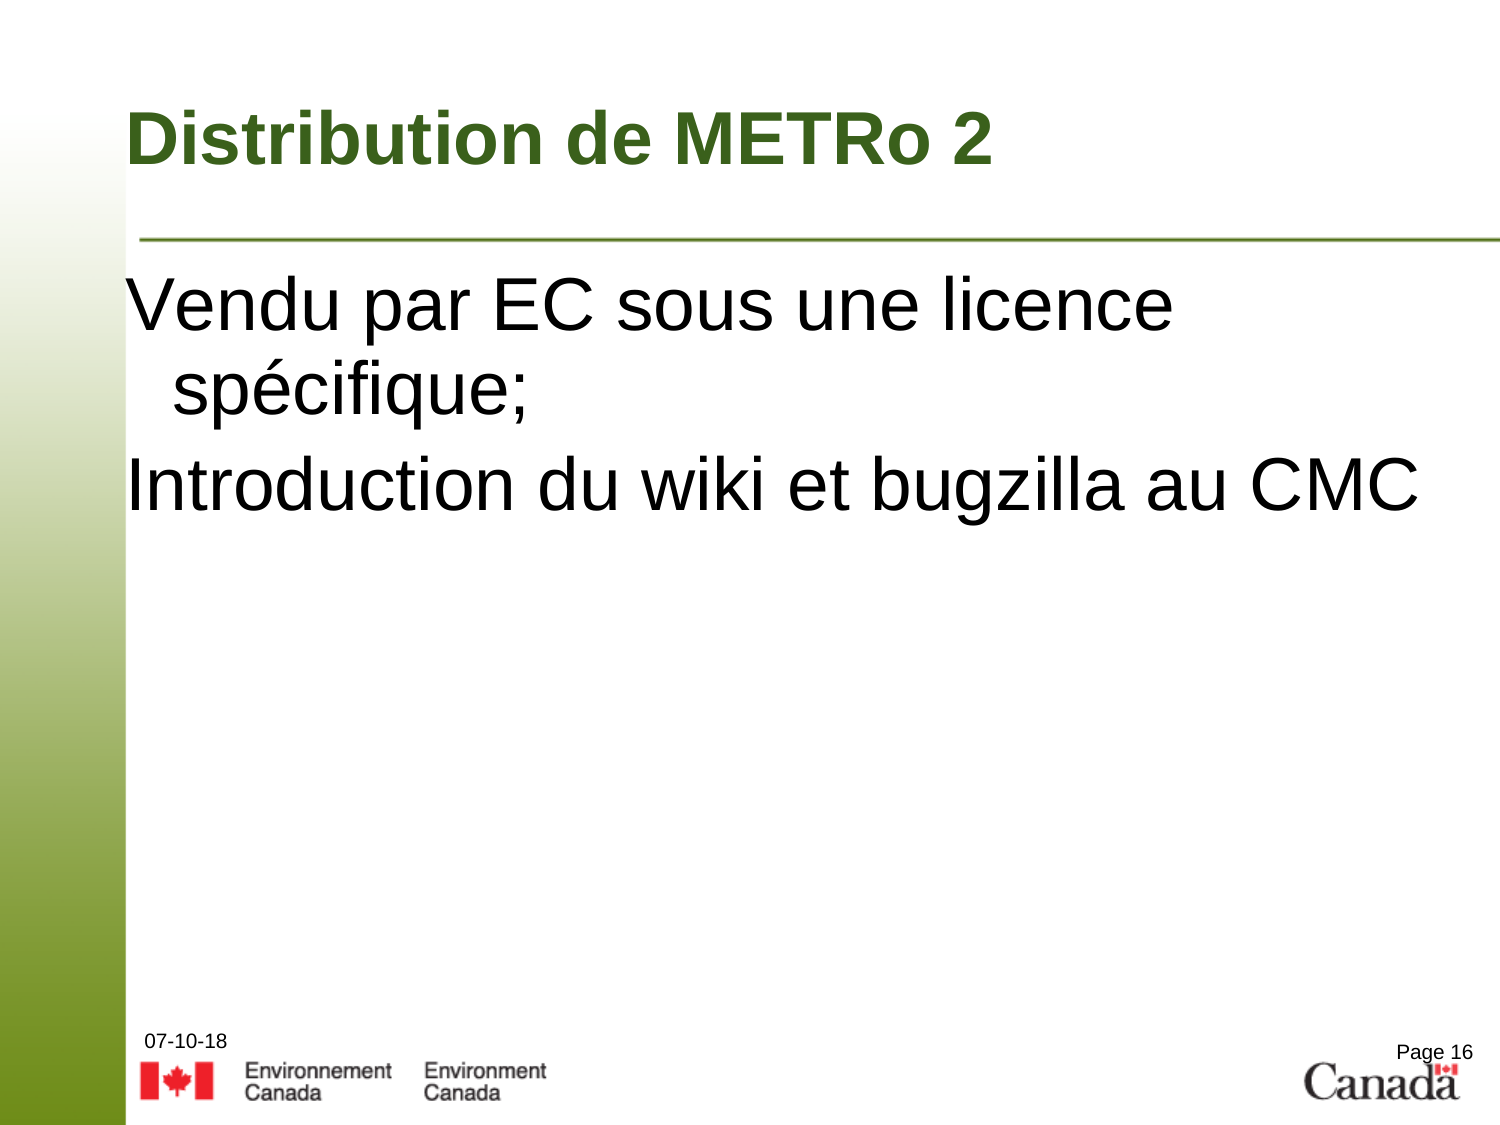

# Distribution de METRo 2
Vendu par EC sous une licence spécifique;
Introduction du wiki et bugzilla au CMC